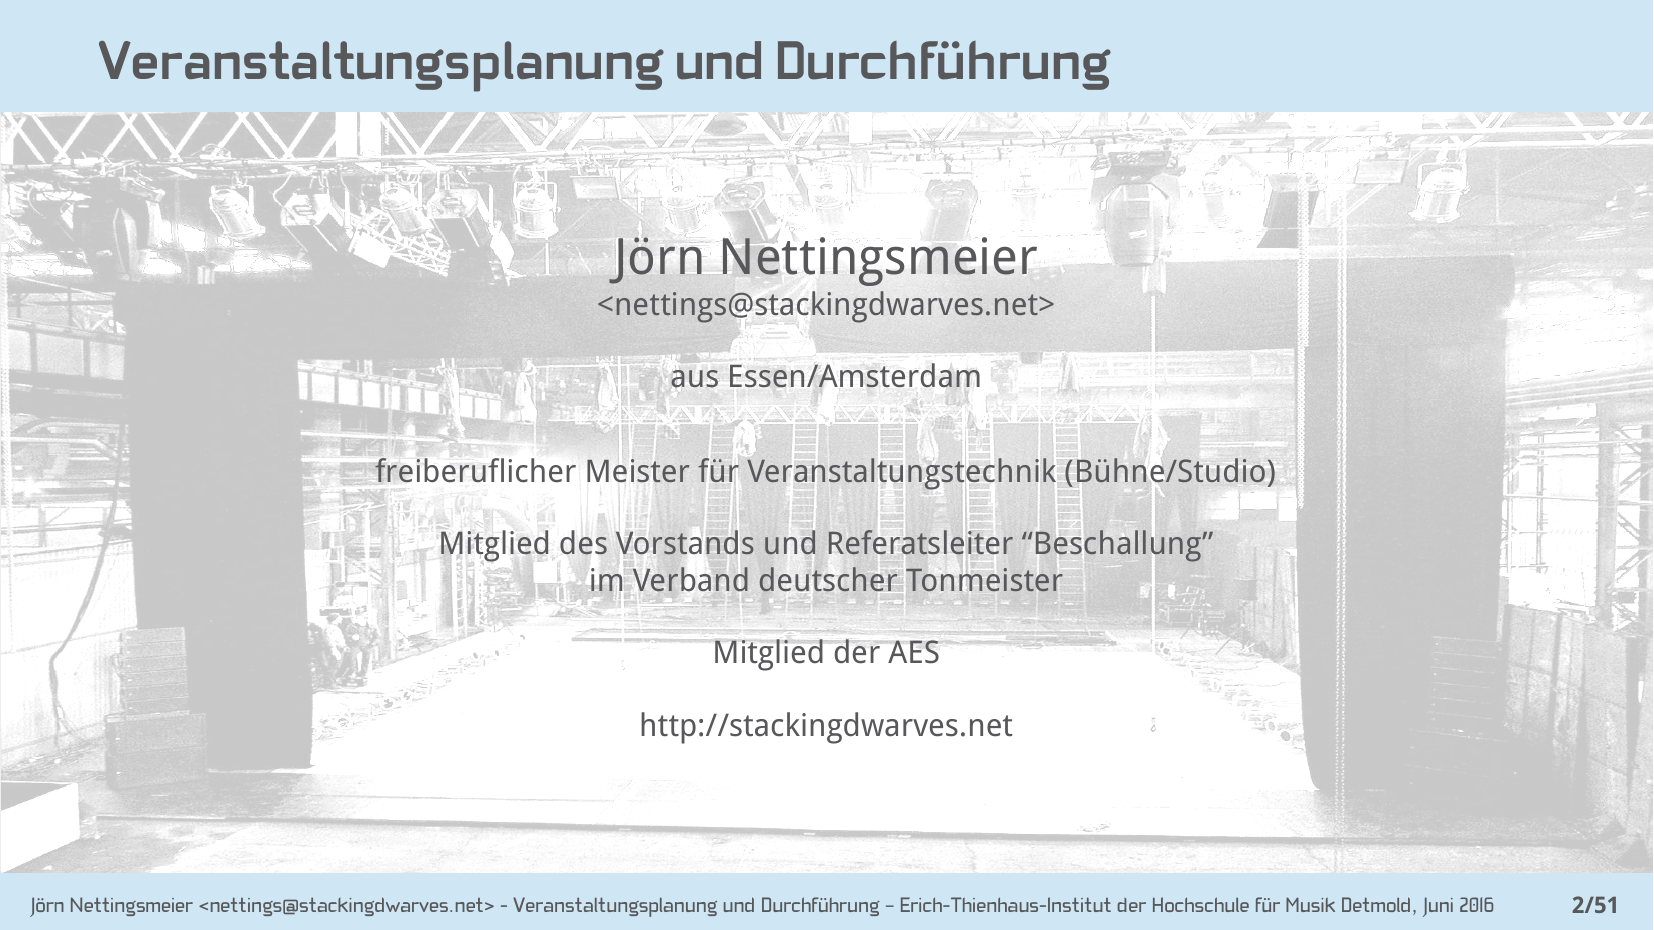

# Veranstaltungsplanung und Durchführung
Jörn Nettingsmeier
<nettings@stackingdwarves.net>
aus Essen/Amsterdam
freiberuflicher Meister für Veranstaltungstechnik (Bühne/Studio)
Mitglied des Vorstands und Referatsleiter “Beschallung”
im Verband deutscher Tonmeister
Mitglied der AES
http://stackingdwarves.net